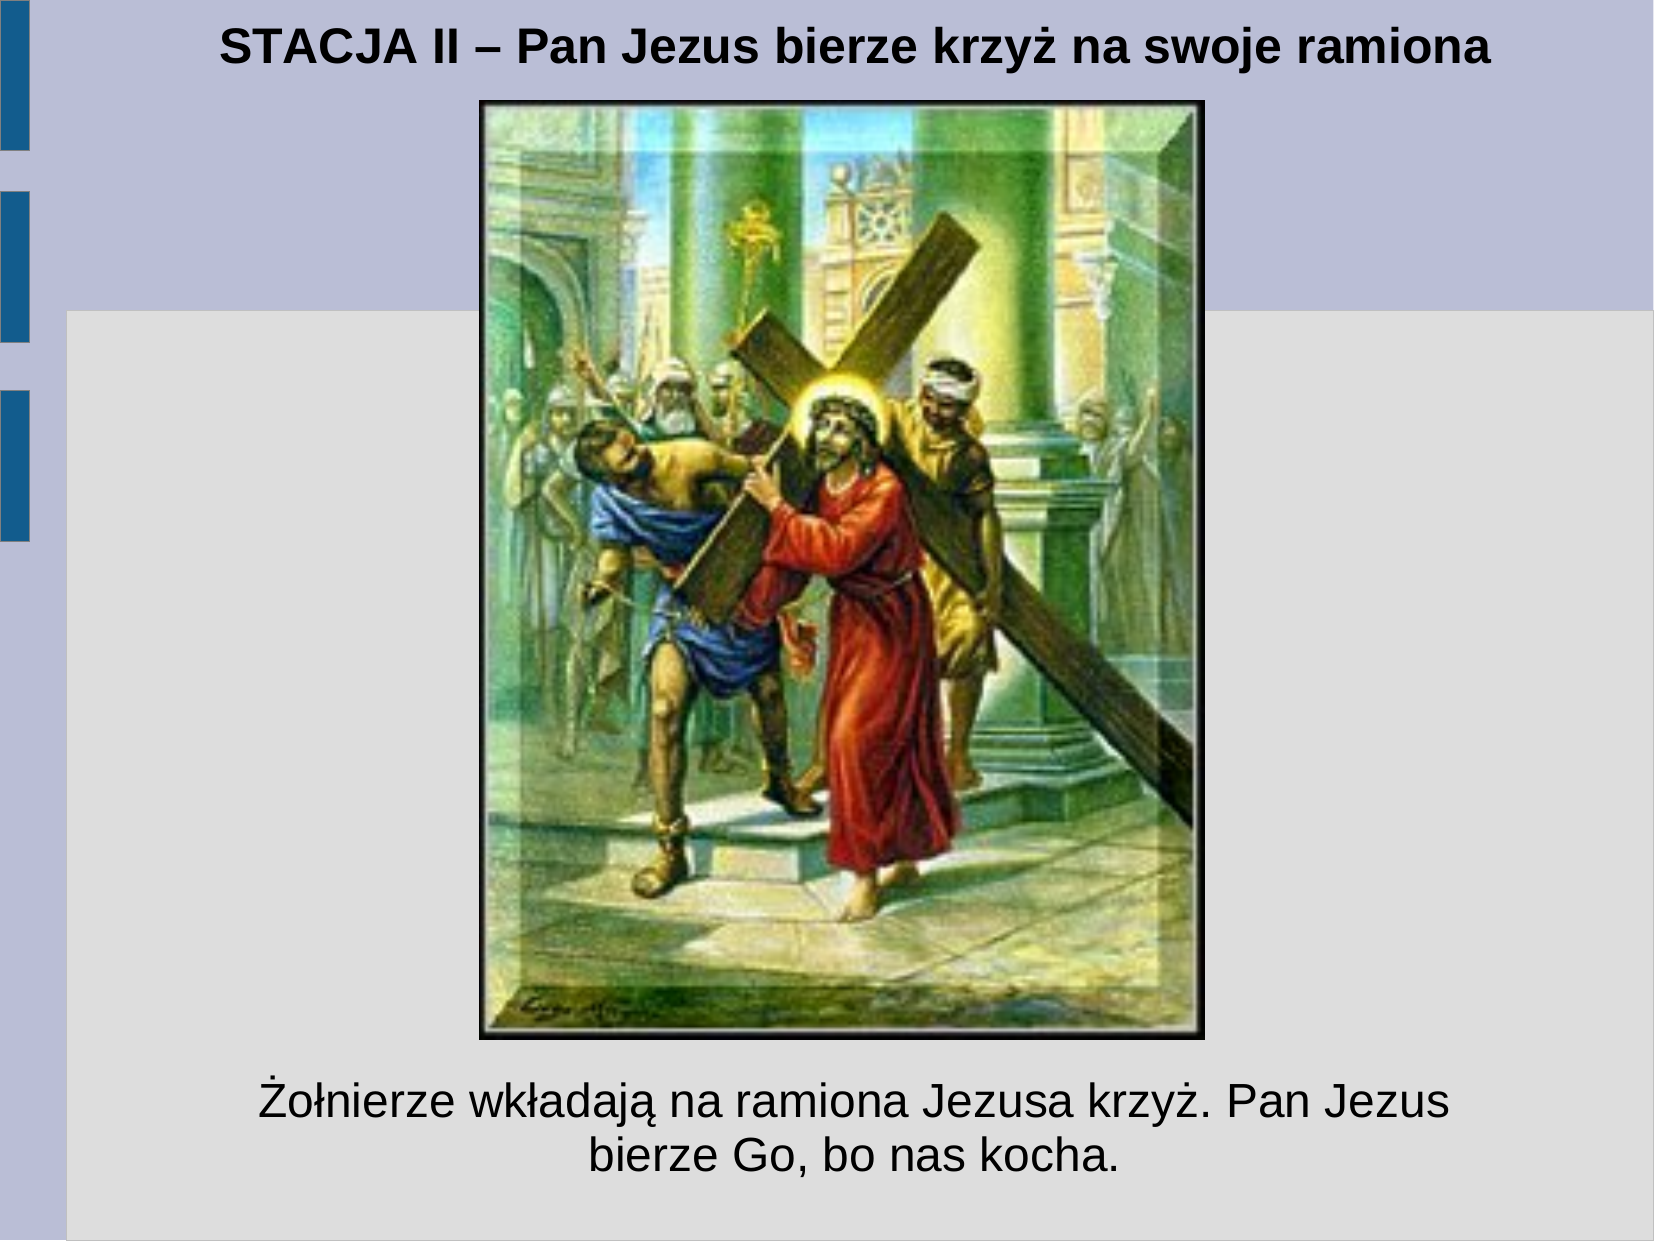

STACJA II – Pan Jezus bierze krzyż na swoje ramiona
Żołnierze wkładają na ramiona Jezusa krzyż. Pan Jezus bierze Go, bo nas kocha.
#